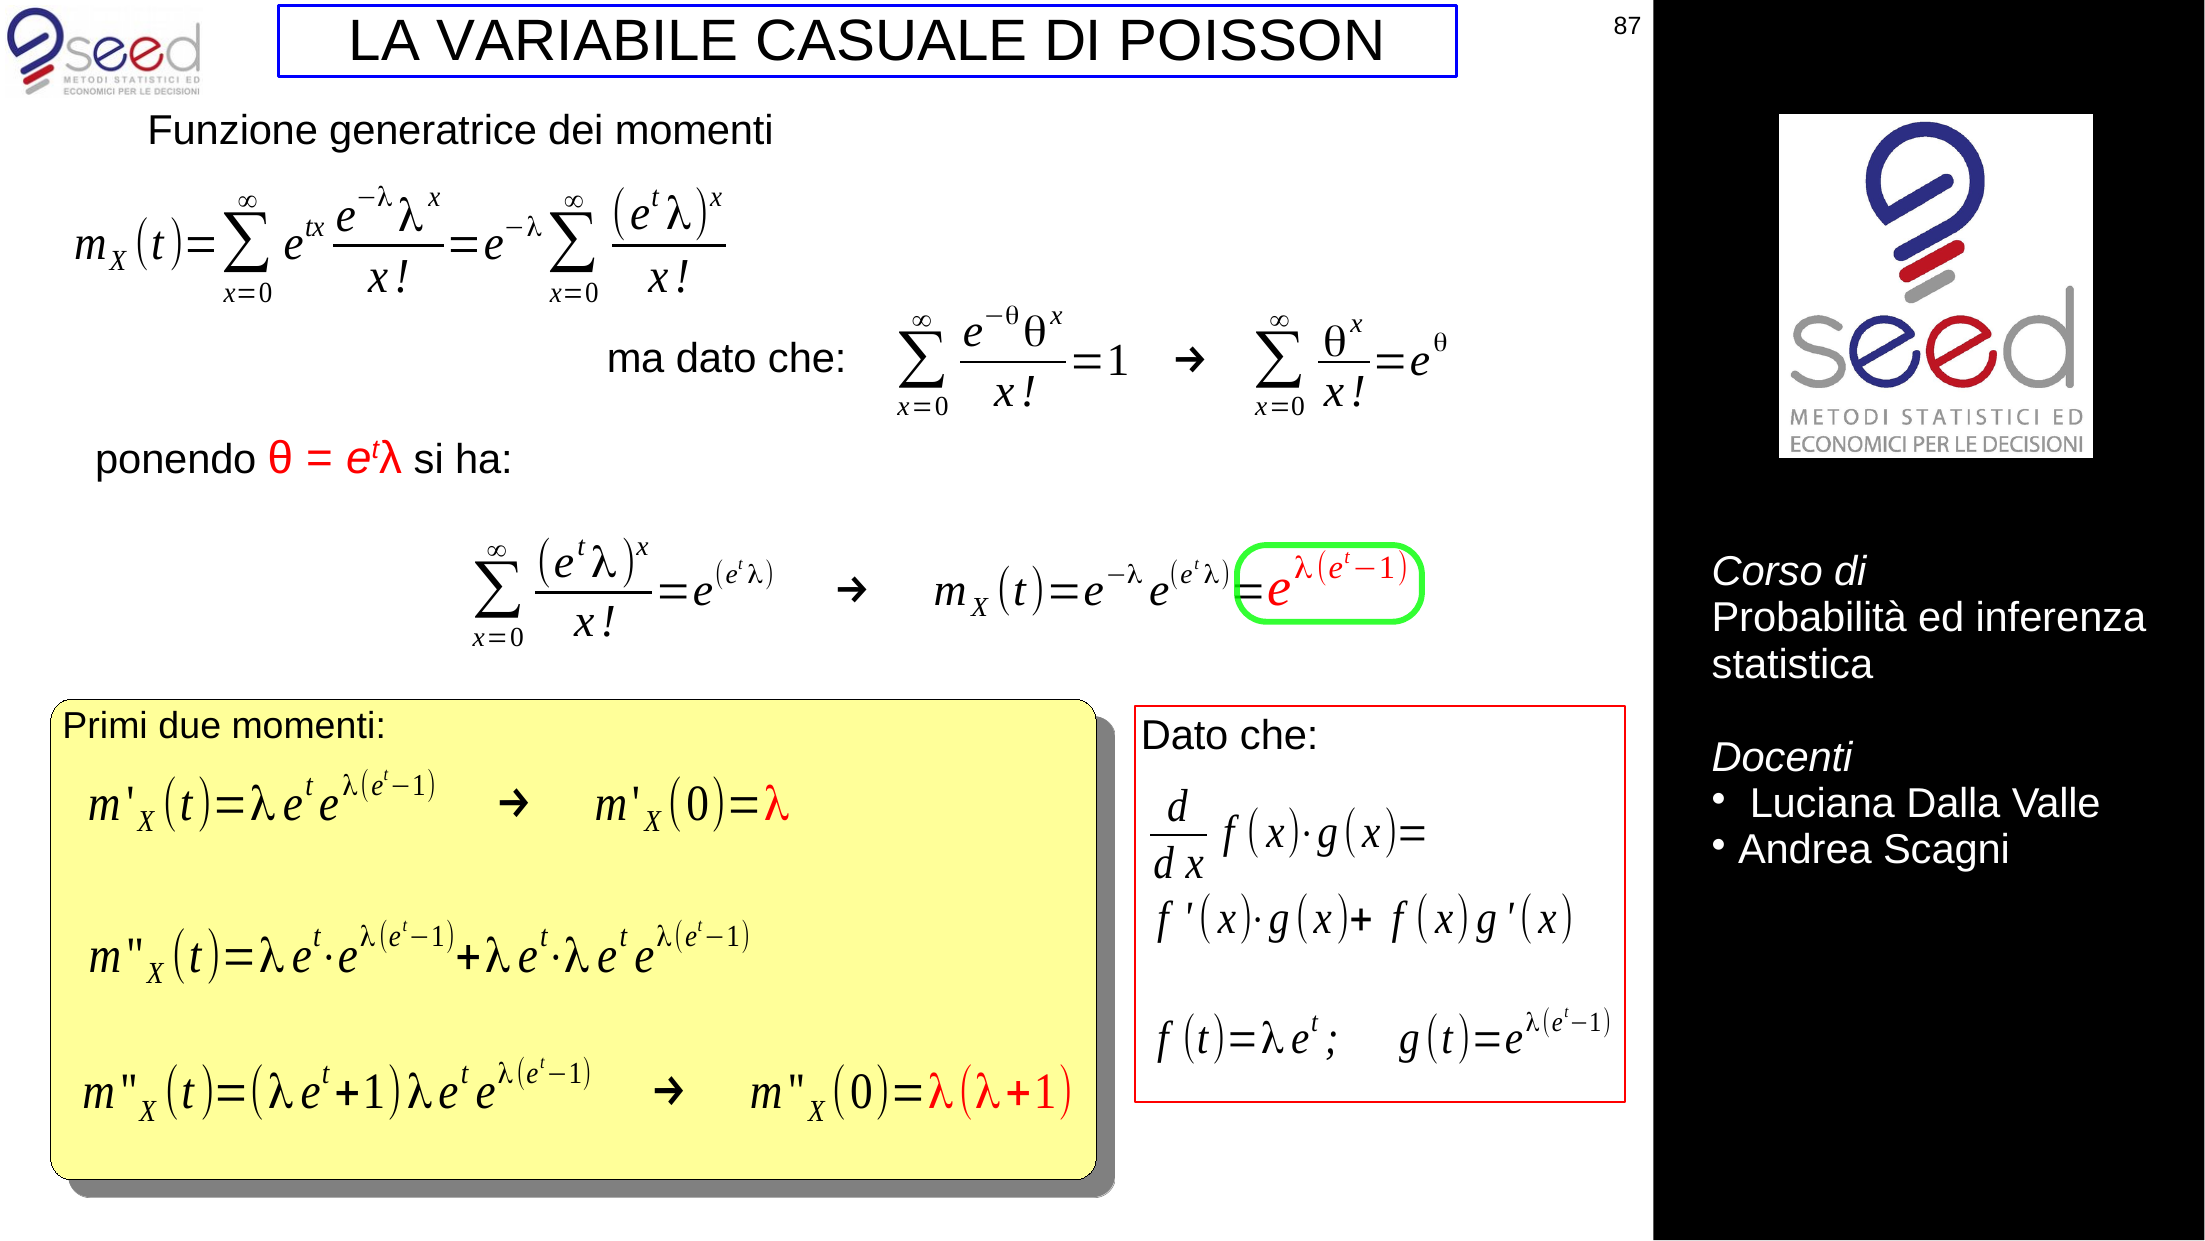

LA VARIABILE CASUALE DI POISSON
Funzione generatrice dei momenti
ma dato che:
ponendo θ = etλ si ha:
Primi due momenti:
Dato che: